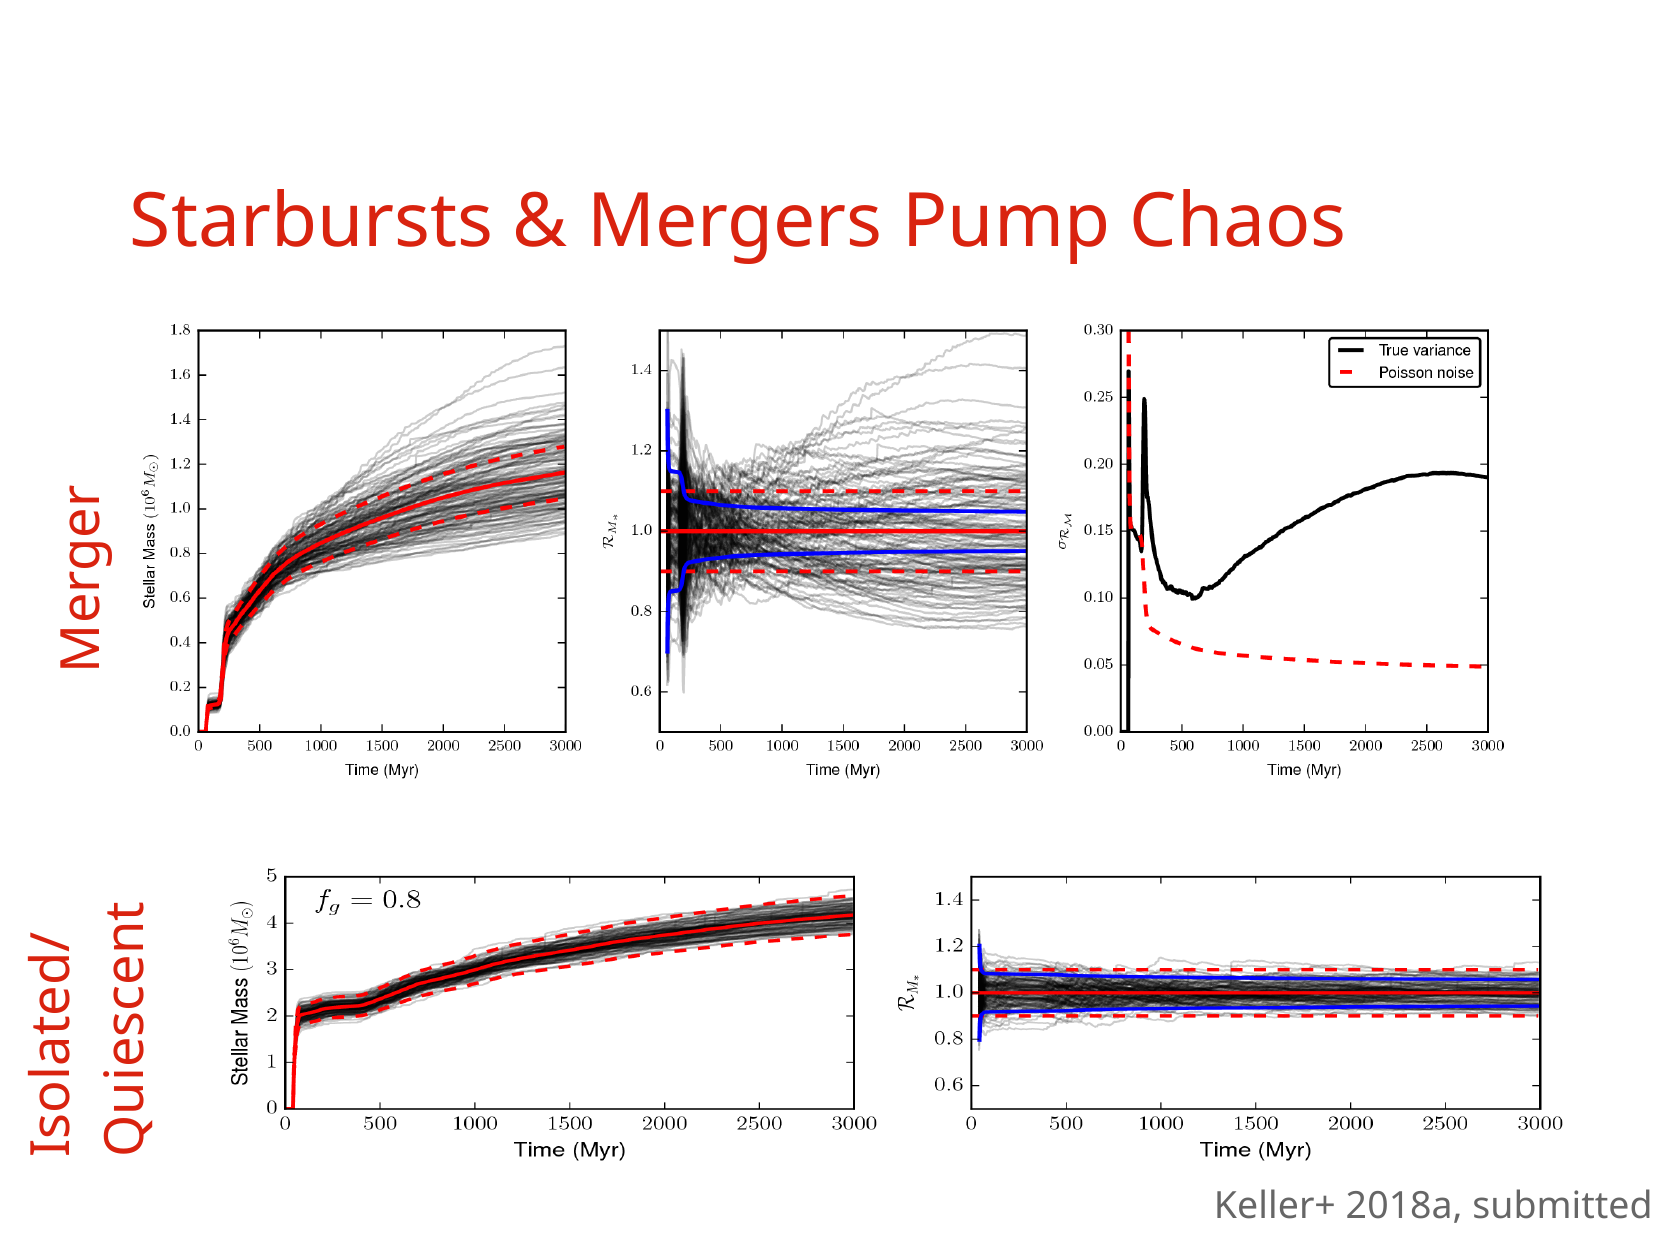

# Starbursts & Mergers Pump Chaos
Merger
Isolated/
Quiescent
Keller+ 2018a, submitted